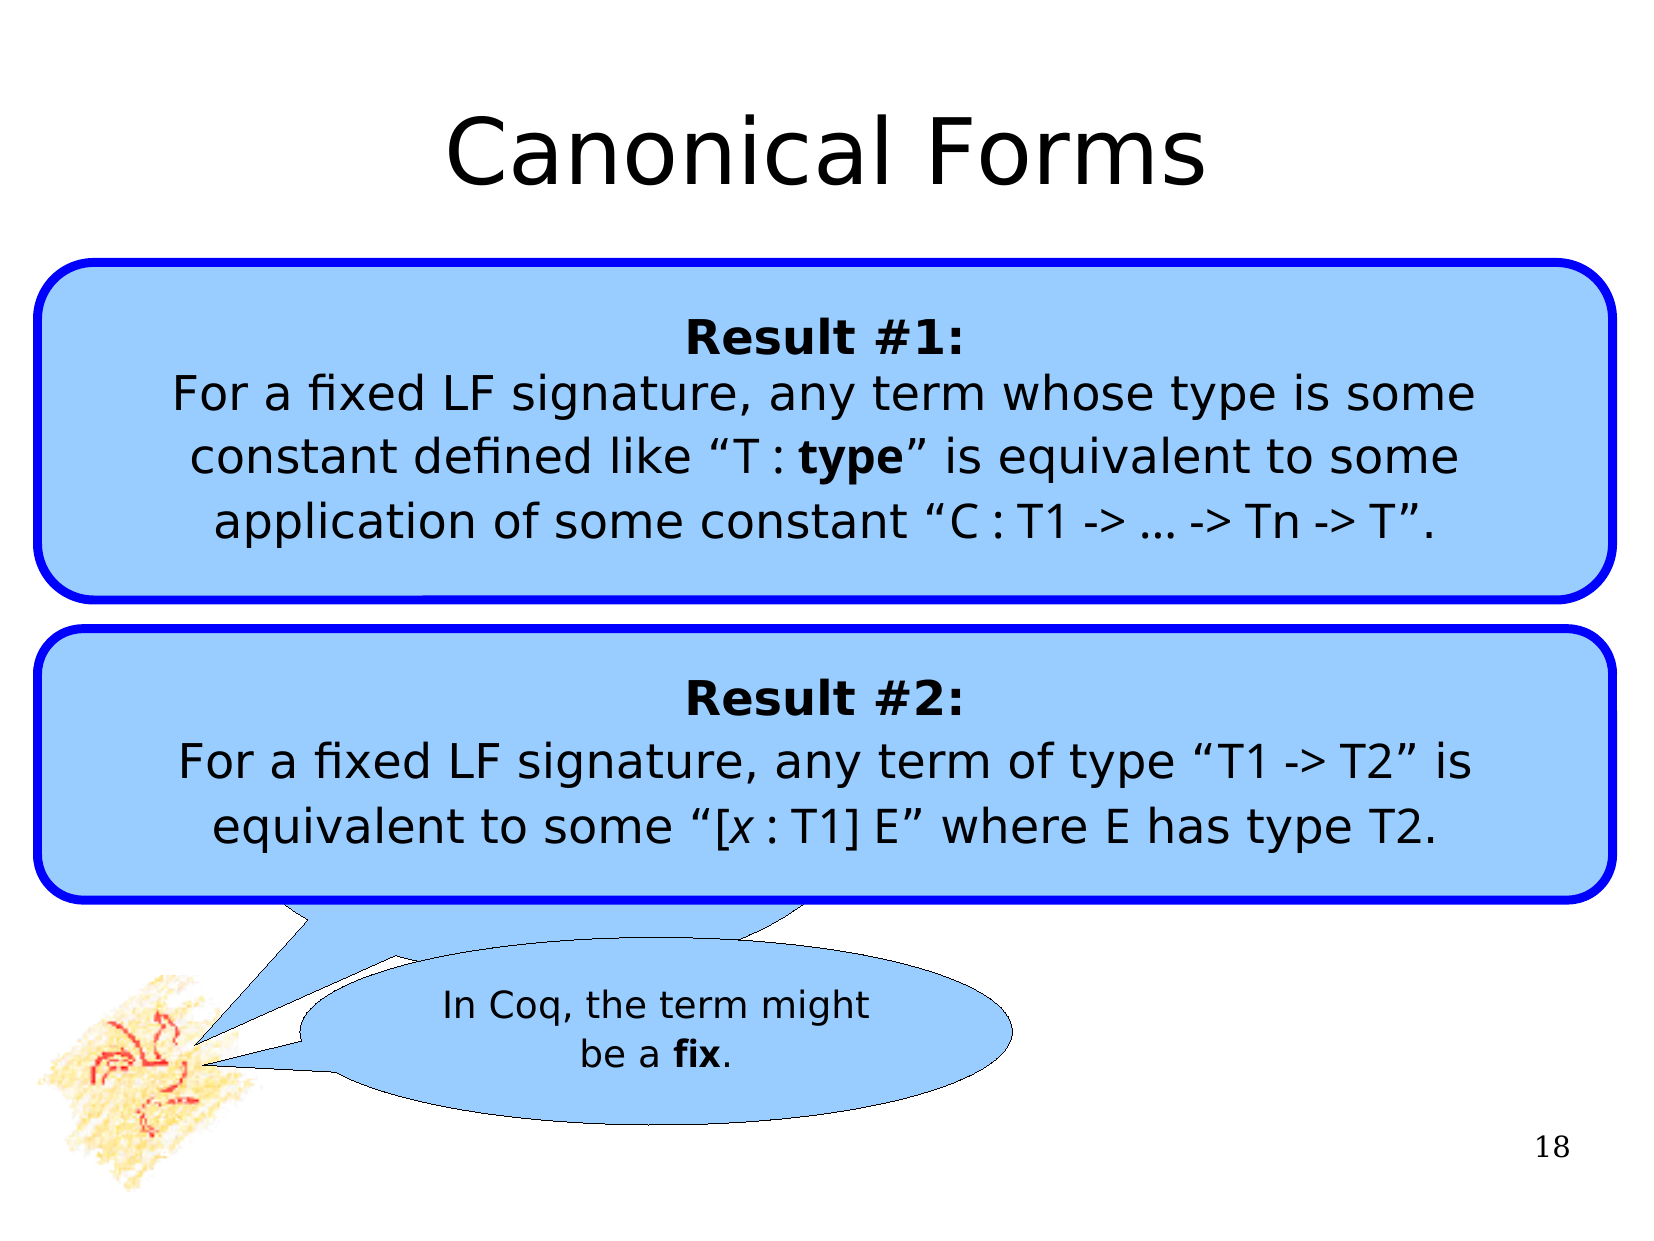

# Canonical Forms
Result #1:
For a fixed LF signature, any term whose type is some constant defined like “T : type” is equivalent to some application of some constant “C : T1 -> ... -> Tn -> T”.
Result #2:
For a fixed LF signature, any term of type “T1 -> T2” is equivalent to some “[x : T1] E” where E has type T2.
This doesn't hold in Coq, because the expression might be an irreducible match.
In Coq, the term might be a fix.
18